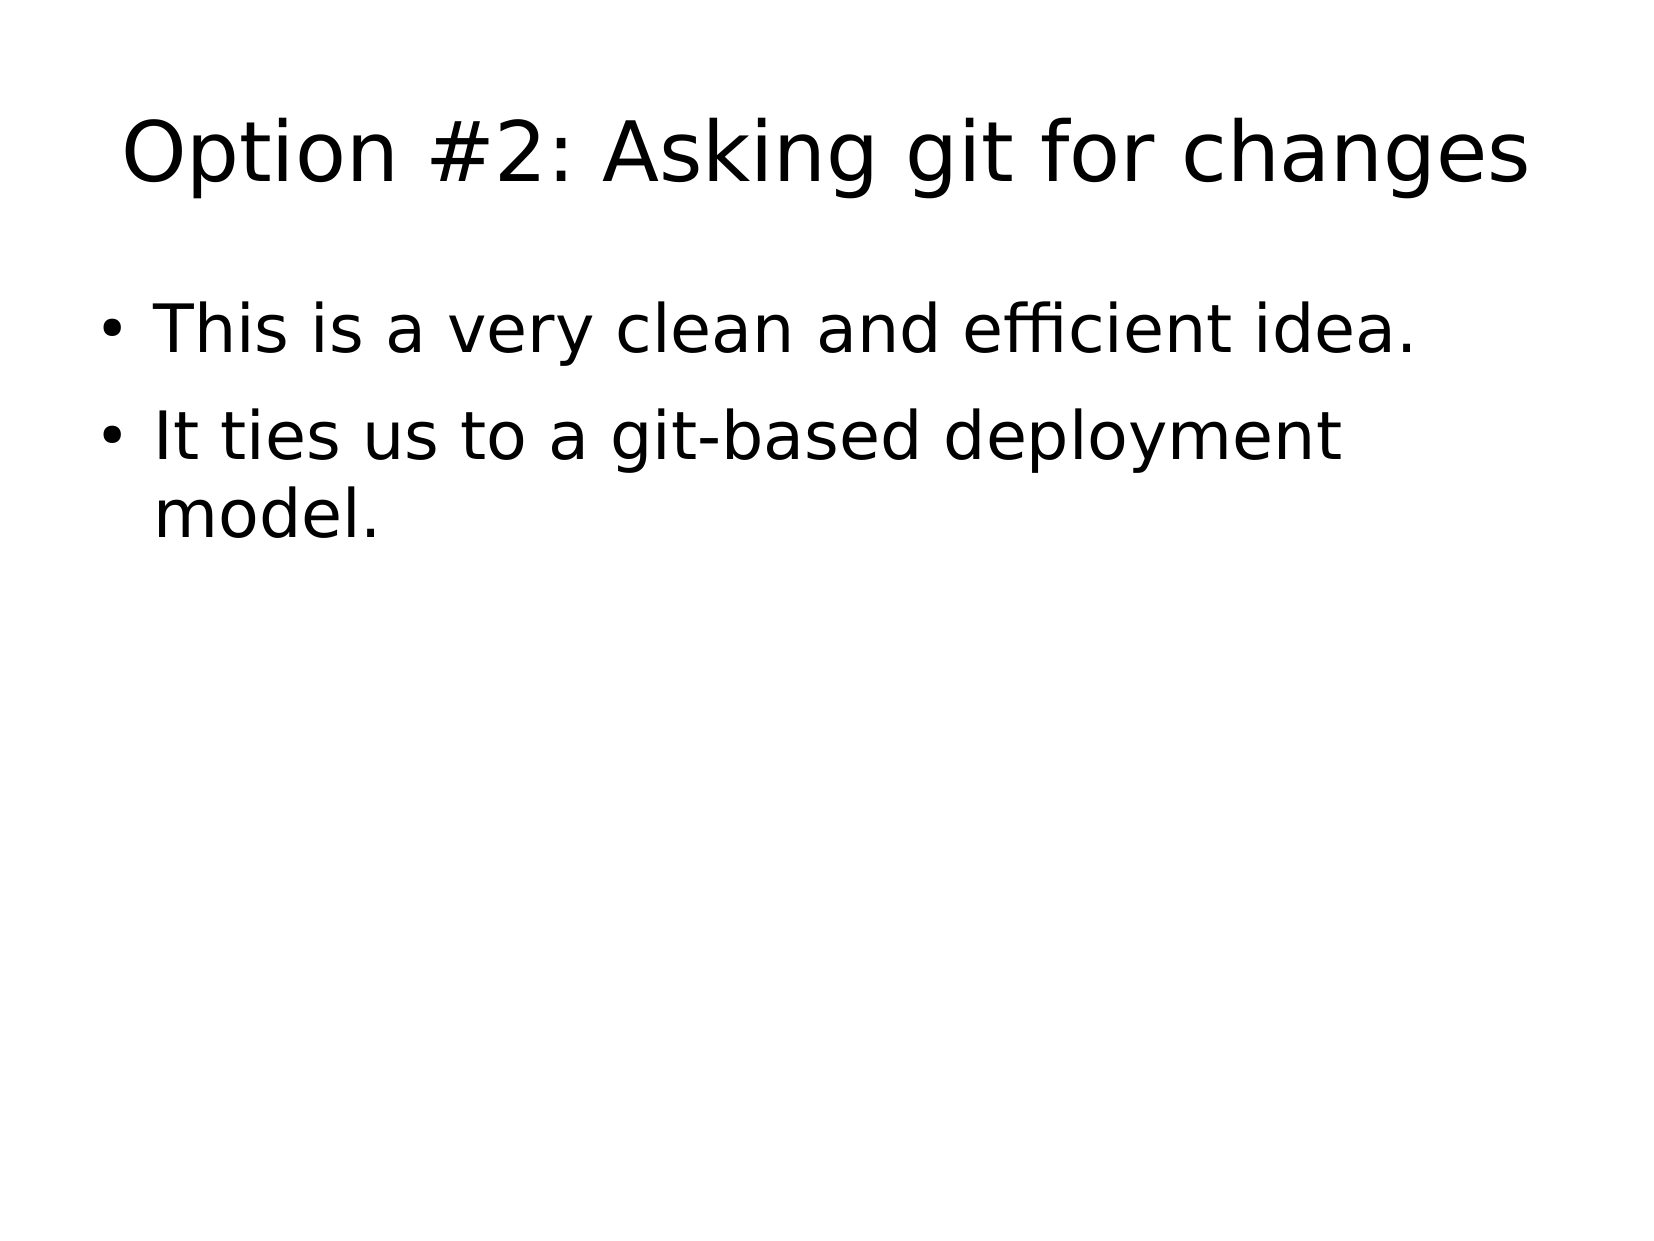

# Option #2: Asking git for changes
This is a very clean and efficient idea.
It ties us to a git-based deployment model.